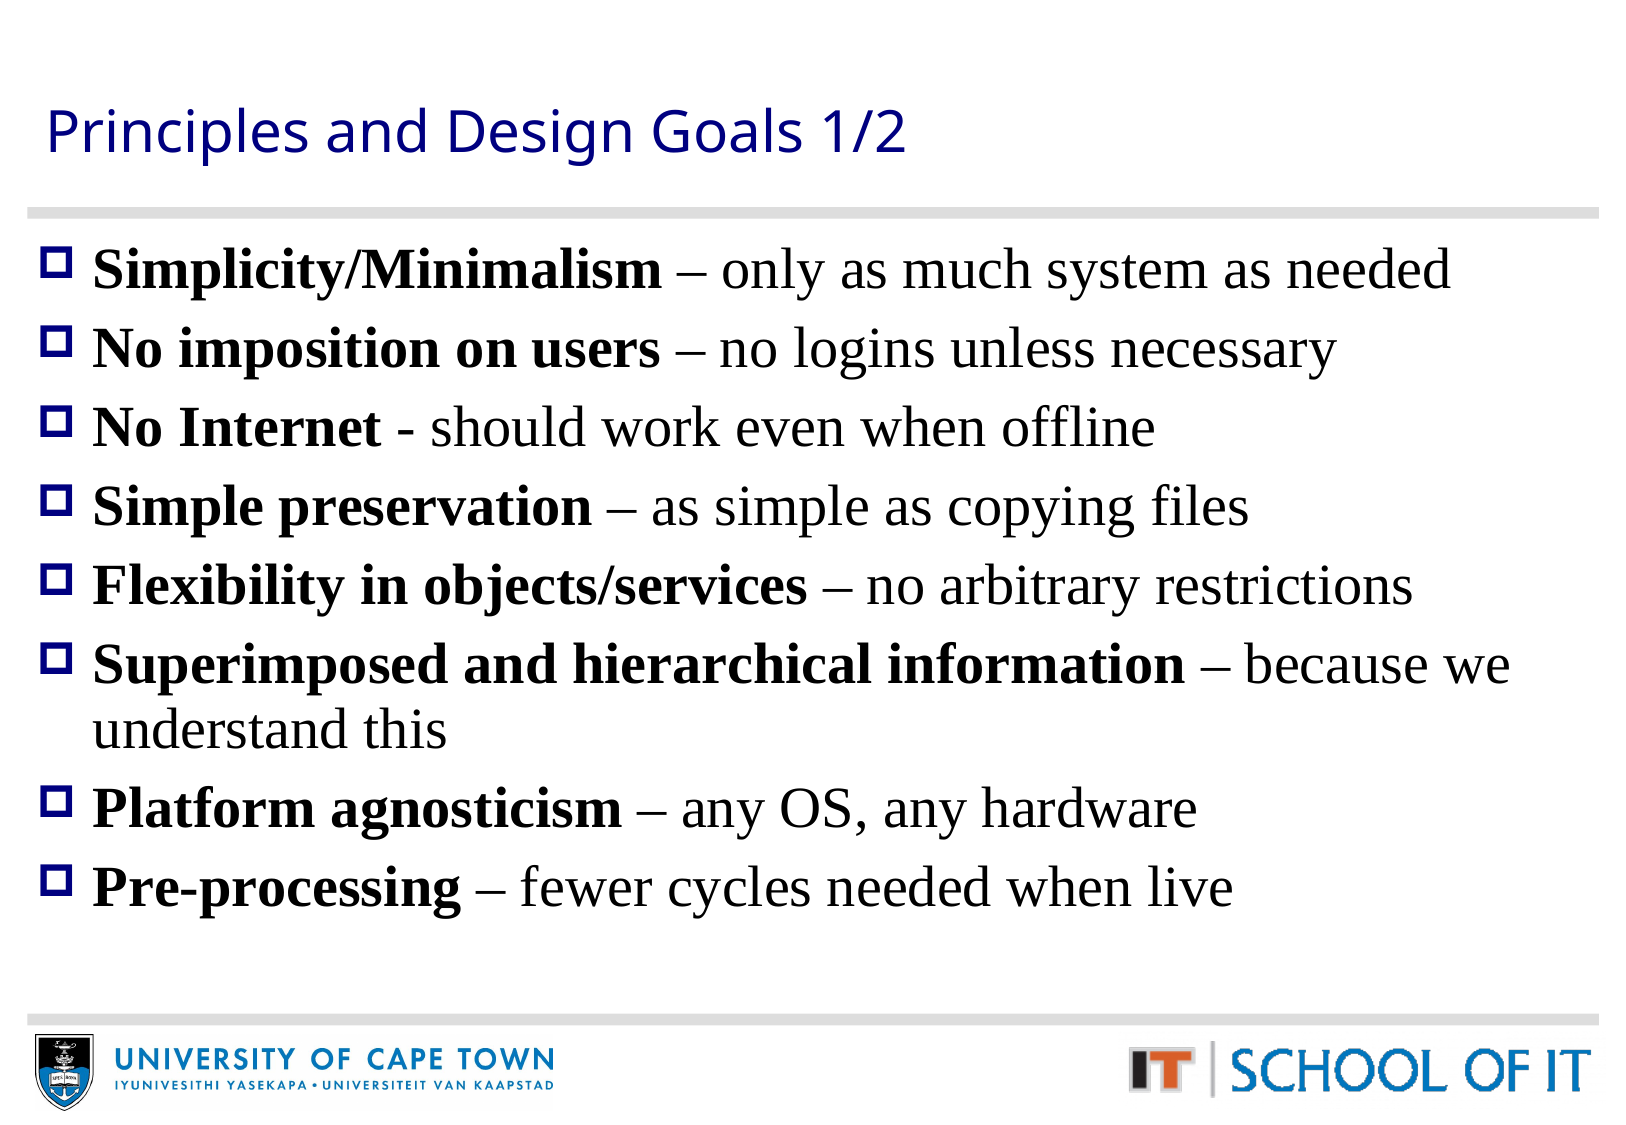

# Principles and Design Goals 1/2
Simplicity/Minimalism – only as much system as needed
No imposition on users – no logins unless necessary
No Internet - should work even when offline
Simple preservation – as simple as copying files
Flexibility in objects/services – no arbitrary restrictions
Superimposed and hierarchical information – because we understand this
Platform agnosticism – any OS, any hardware
Pre-processing – fewer cycles needed when live